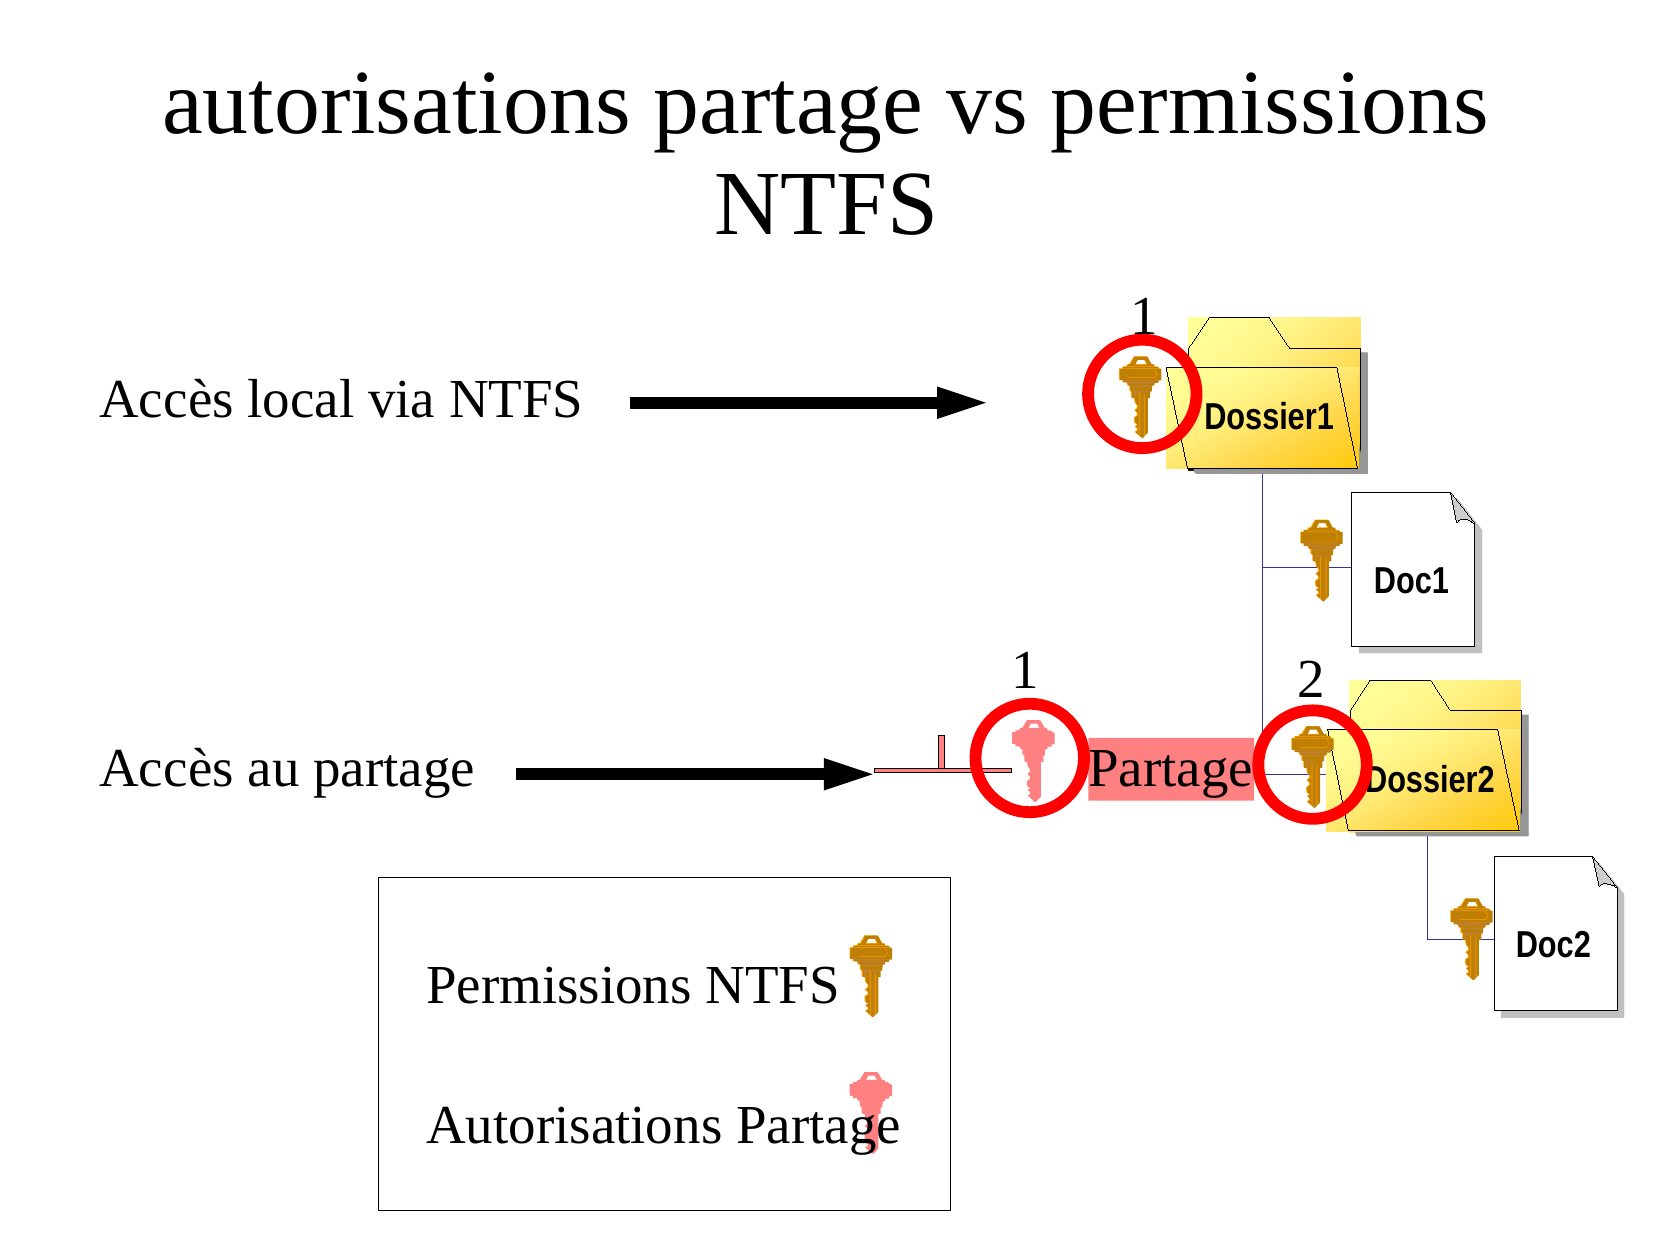

# autorisations partage vs permissions NTFS
1
Folder1
Folder1
Dossier1
Folder1
Folder1
Folder1
Accès local via NTFS
Doc1
Doc1
Doc1
Doc1
1
2
Accès au partage
Partage
Folder2
Folder2
Dossier2
Folder2
Folder2
Folder2
Doc2
Doc2
Doc2
Doc2
Permissions NTFS
Autorisations Partage